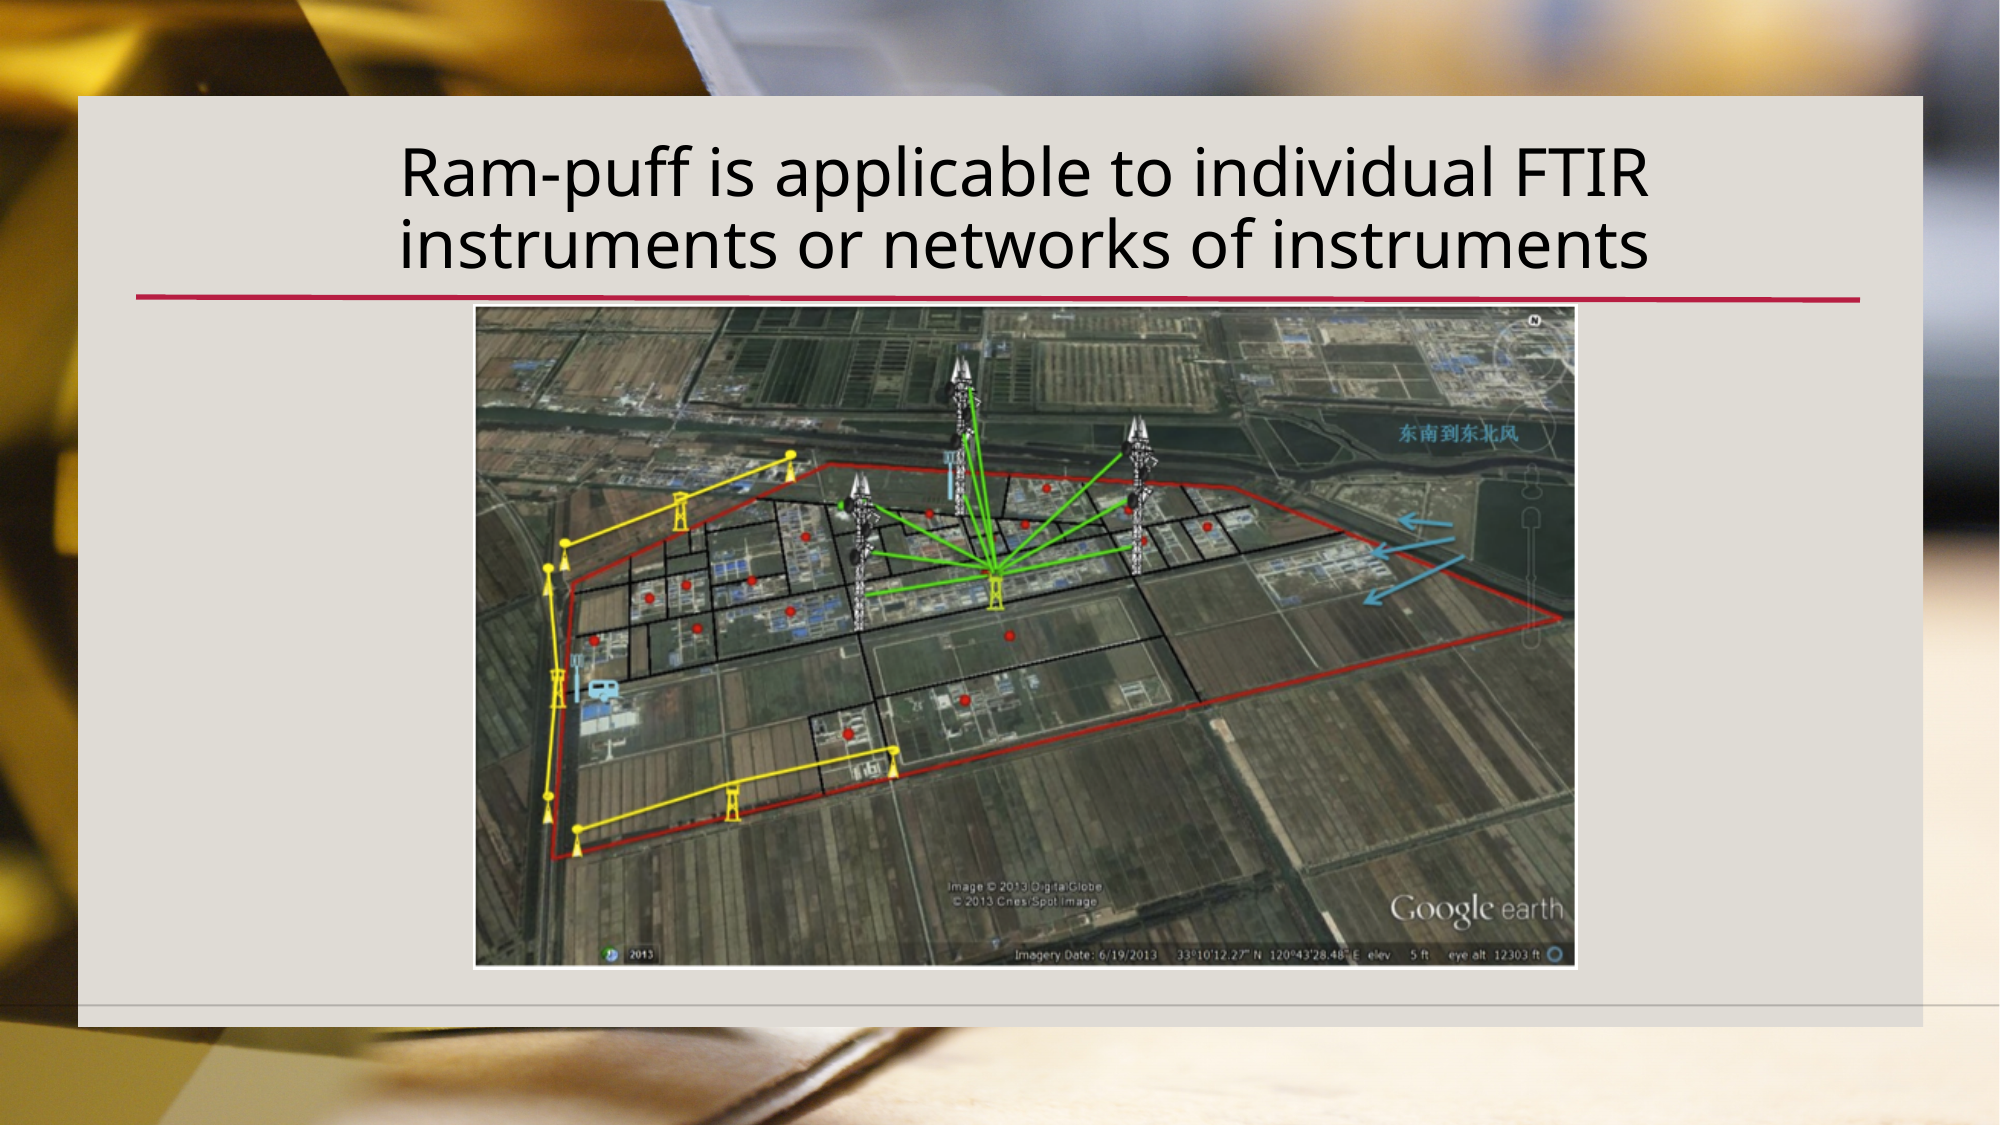

# Ram-puff is applicable to individual FTIR instruments or networks of instruments